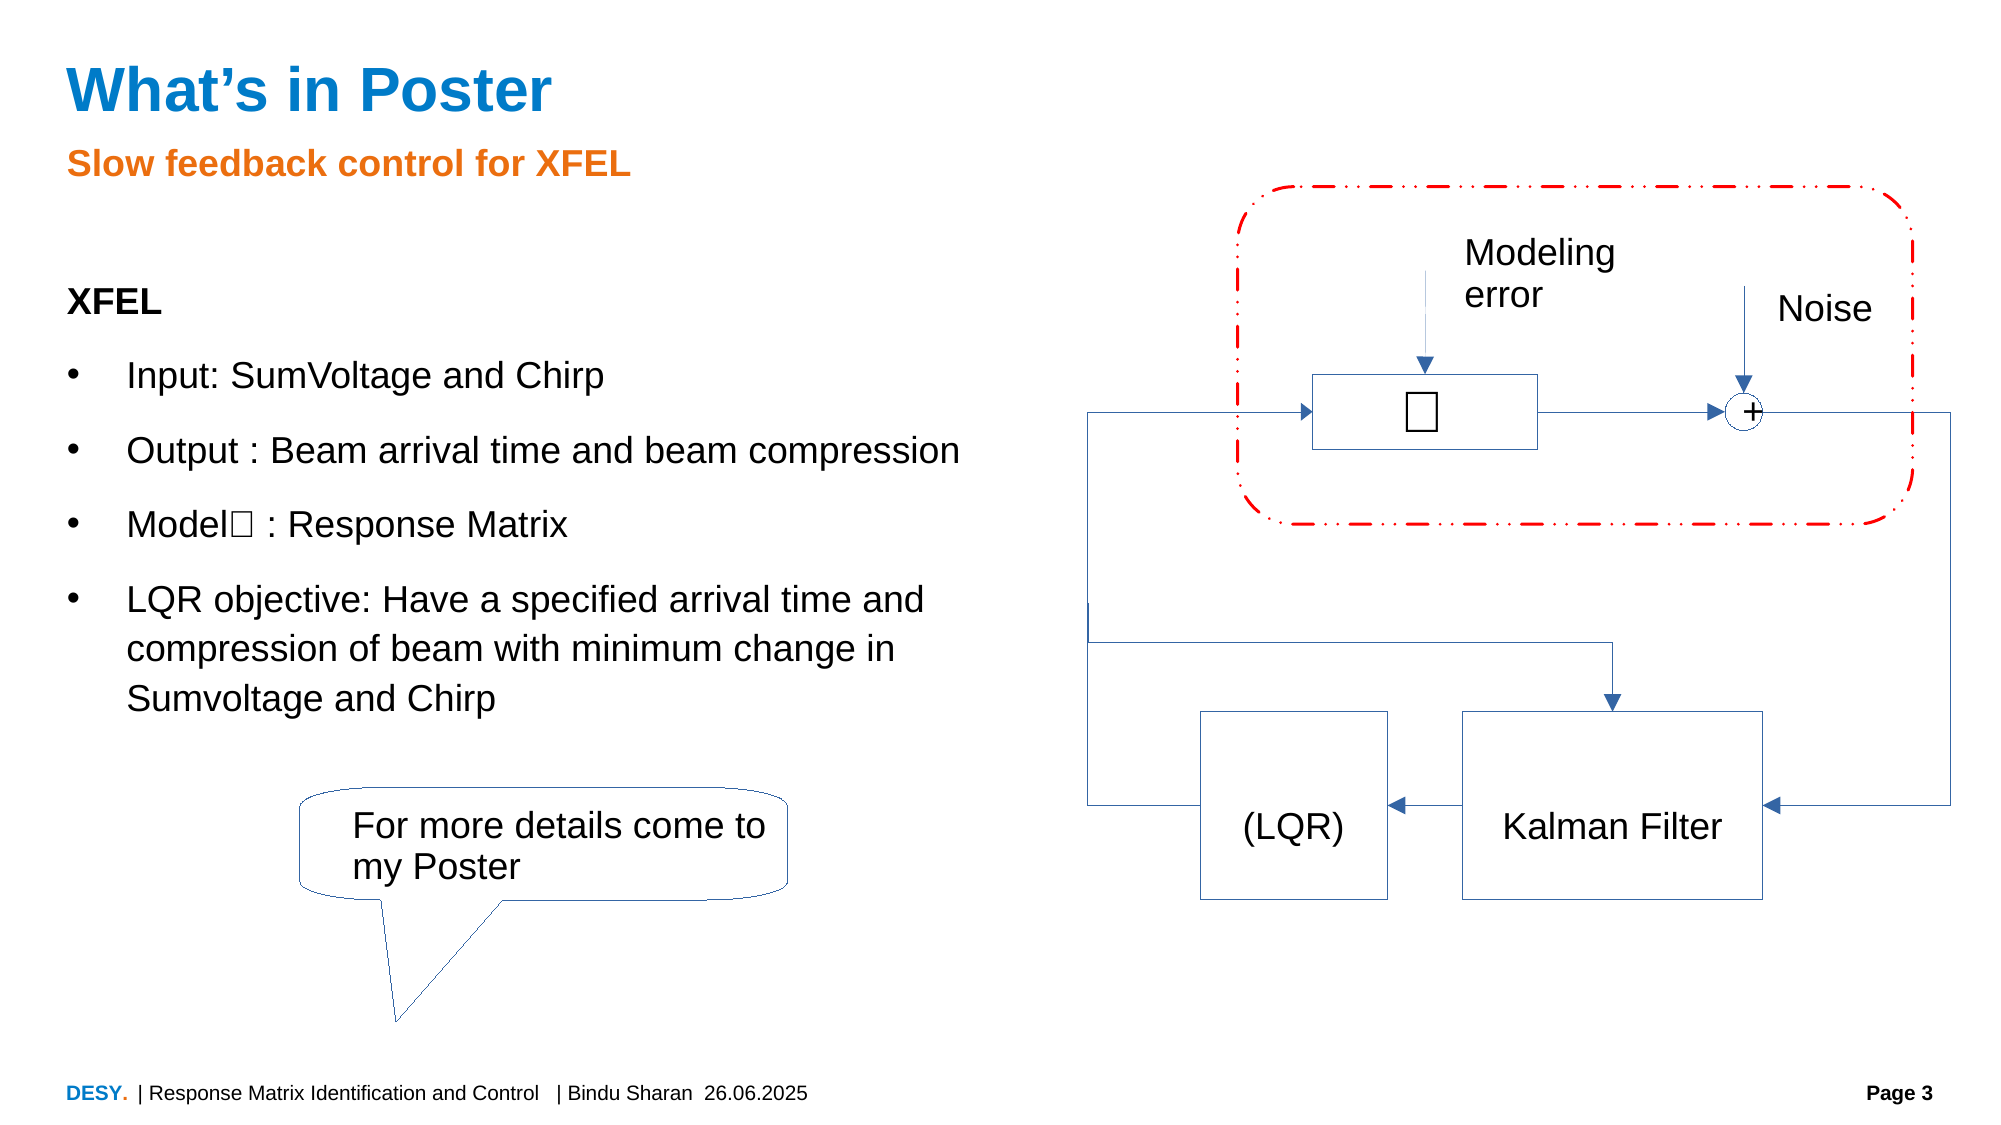

# What’s in Poster
Slow feedback control for XFEL
Modeling error
XFEL
Input: SumVoltage and Chirp
Output : Beam arrival time and beam compression
Model🧠 : Response Matrix
LQR objective: Have a specified arrival time and compression of beam with minimum change in Sumvoltage and Chirp
Noise
🧠
+
(LQR)
Kalman Filter
For more details come to my Poster
| Response Matrix Identification and Control | Bindu Sharan 26.06.2025